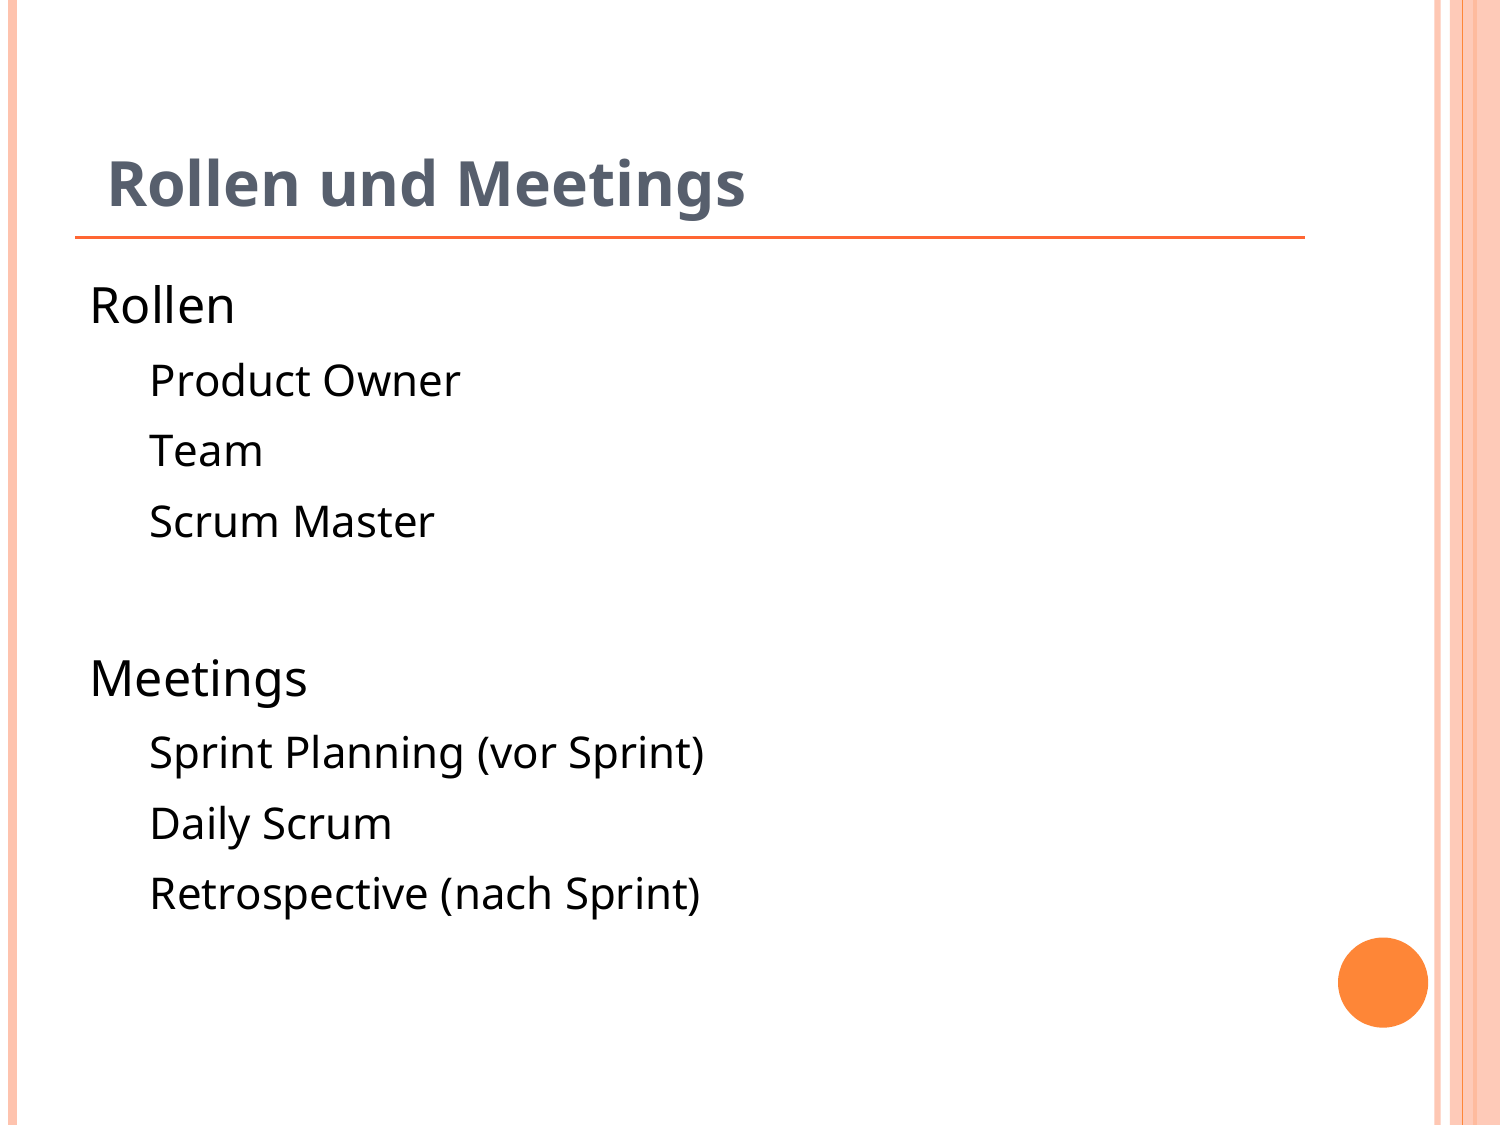

# Rollen und Meetings
Rollen
Product Owner
Team
Scrum Master
Meetings
Sprint Planning (vor Sprint)
Daily Scrum
Retrospective (nach Sprint)